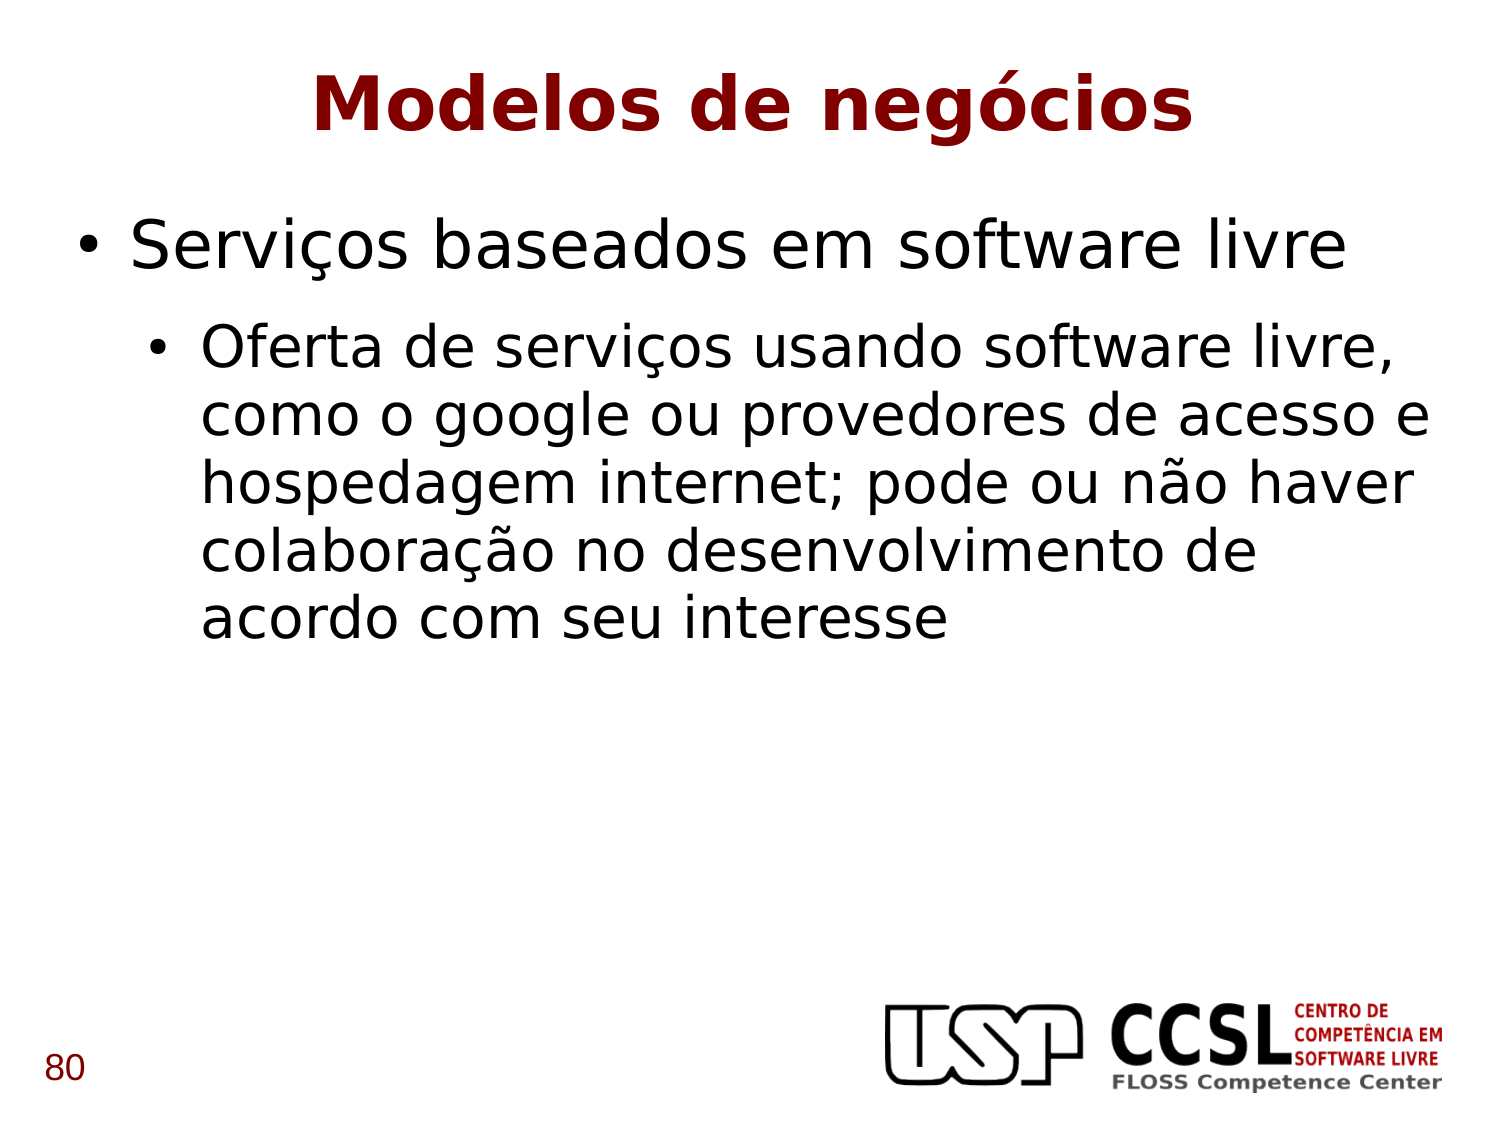

# Modelos de negócios
Serviços baseados em software livre
Oferta de serviços usando software livre, como o google ou provedores de acesso e hospedagem internet; pode ou não haver colaboração no desenvolvimento de acordo com seu interesse